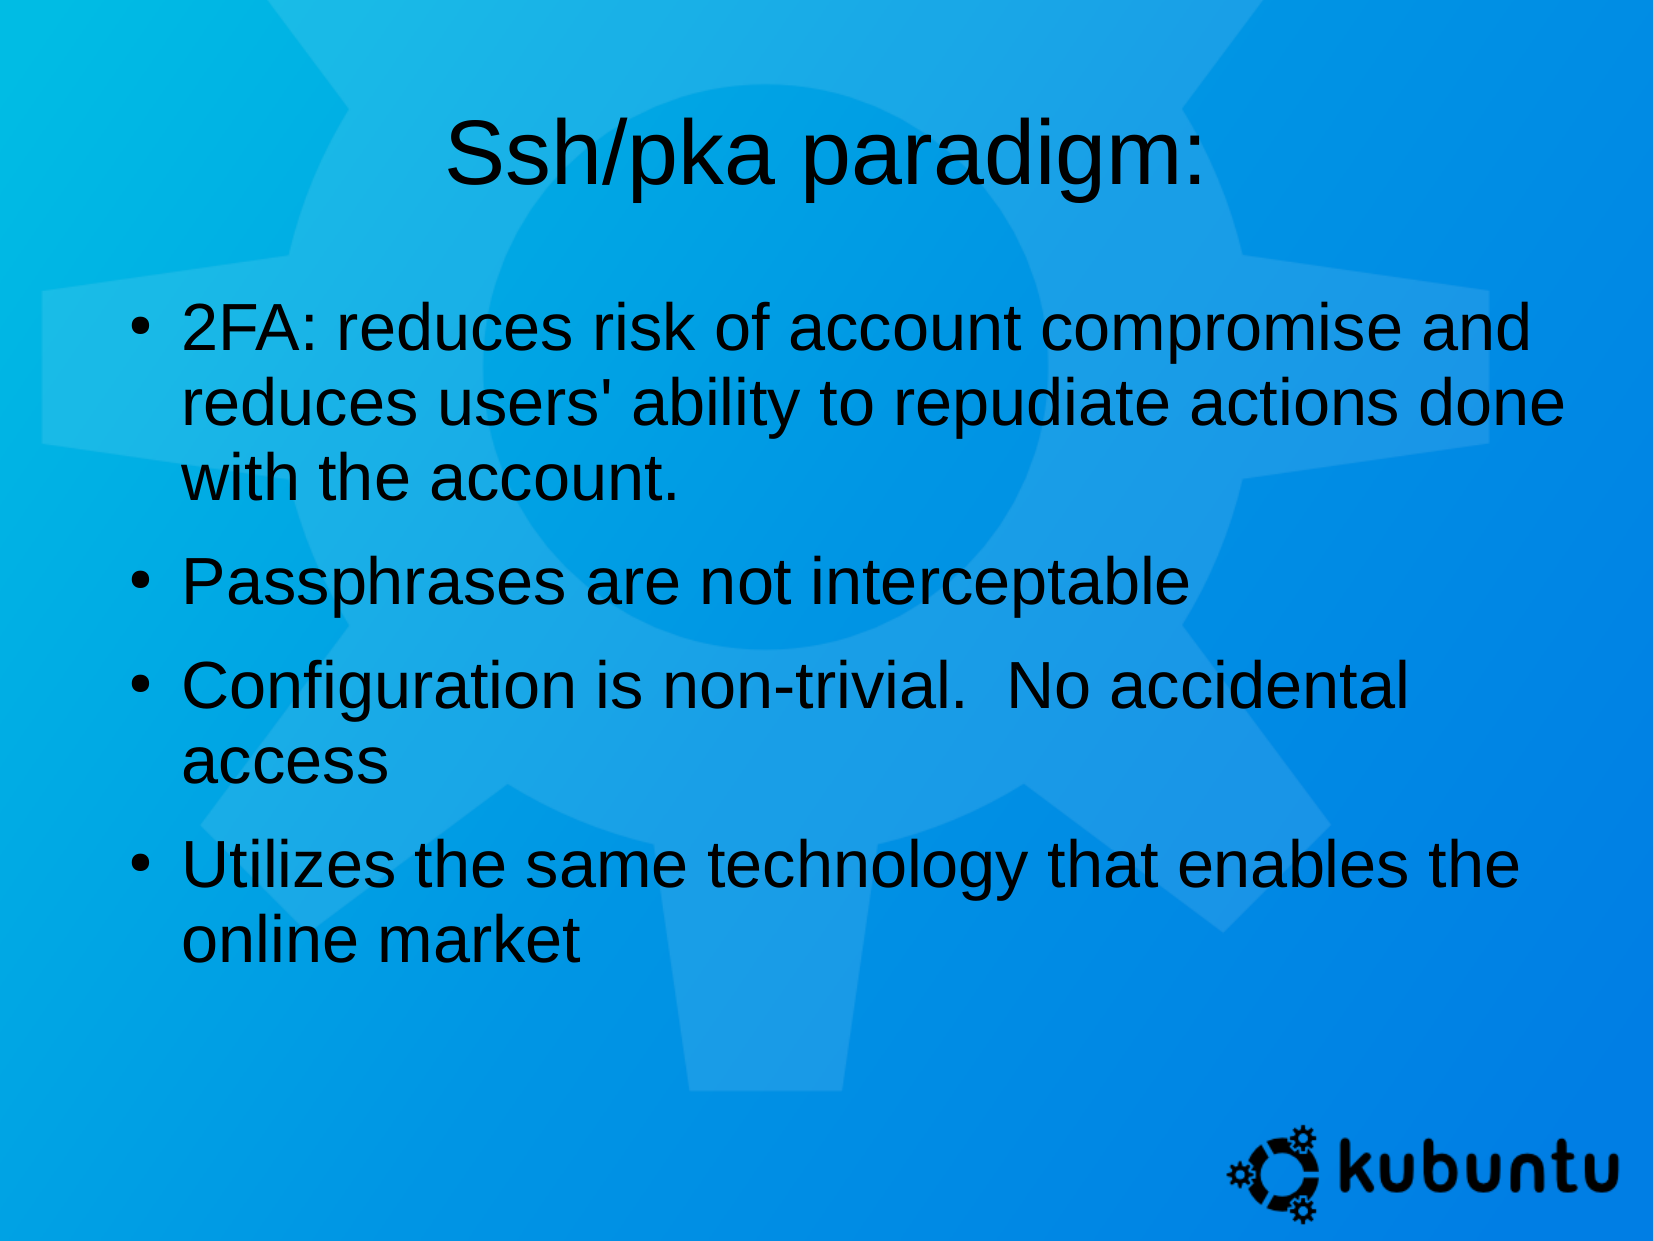

# Ssh/pka paradigm:
2FA: reduces risk of account compromise and reduces users' ability to repudiate actions done with the account.
Passphrases are not interceptable
Configuration is non-trivial. No accidental access
Utilizes the same technology that enables the online market